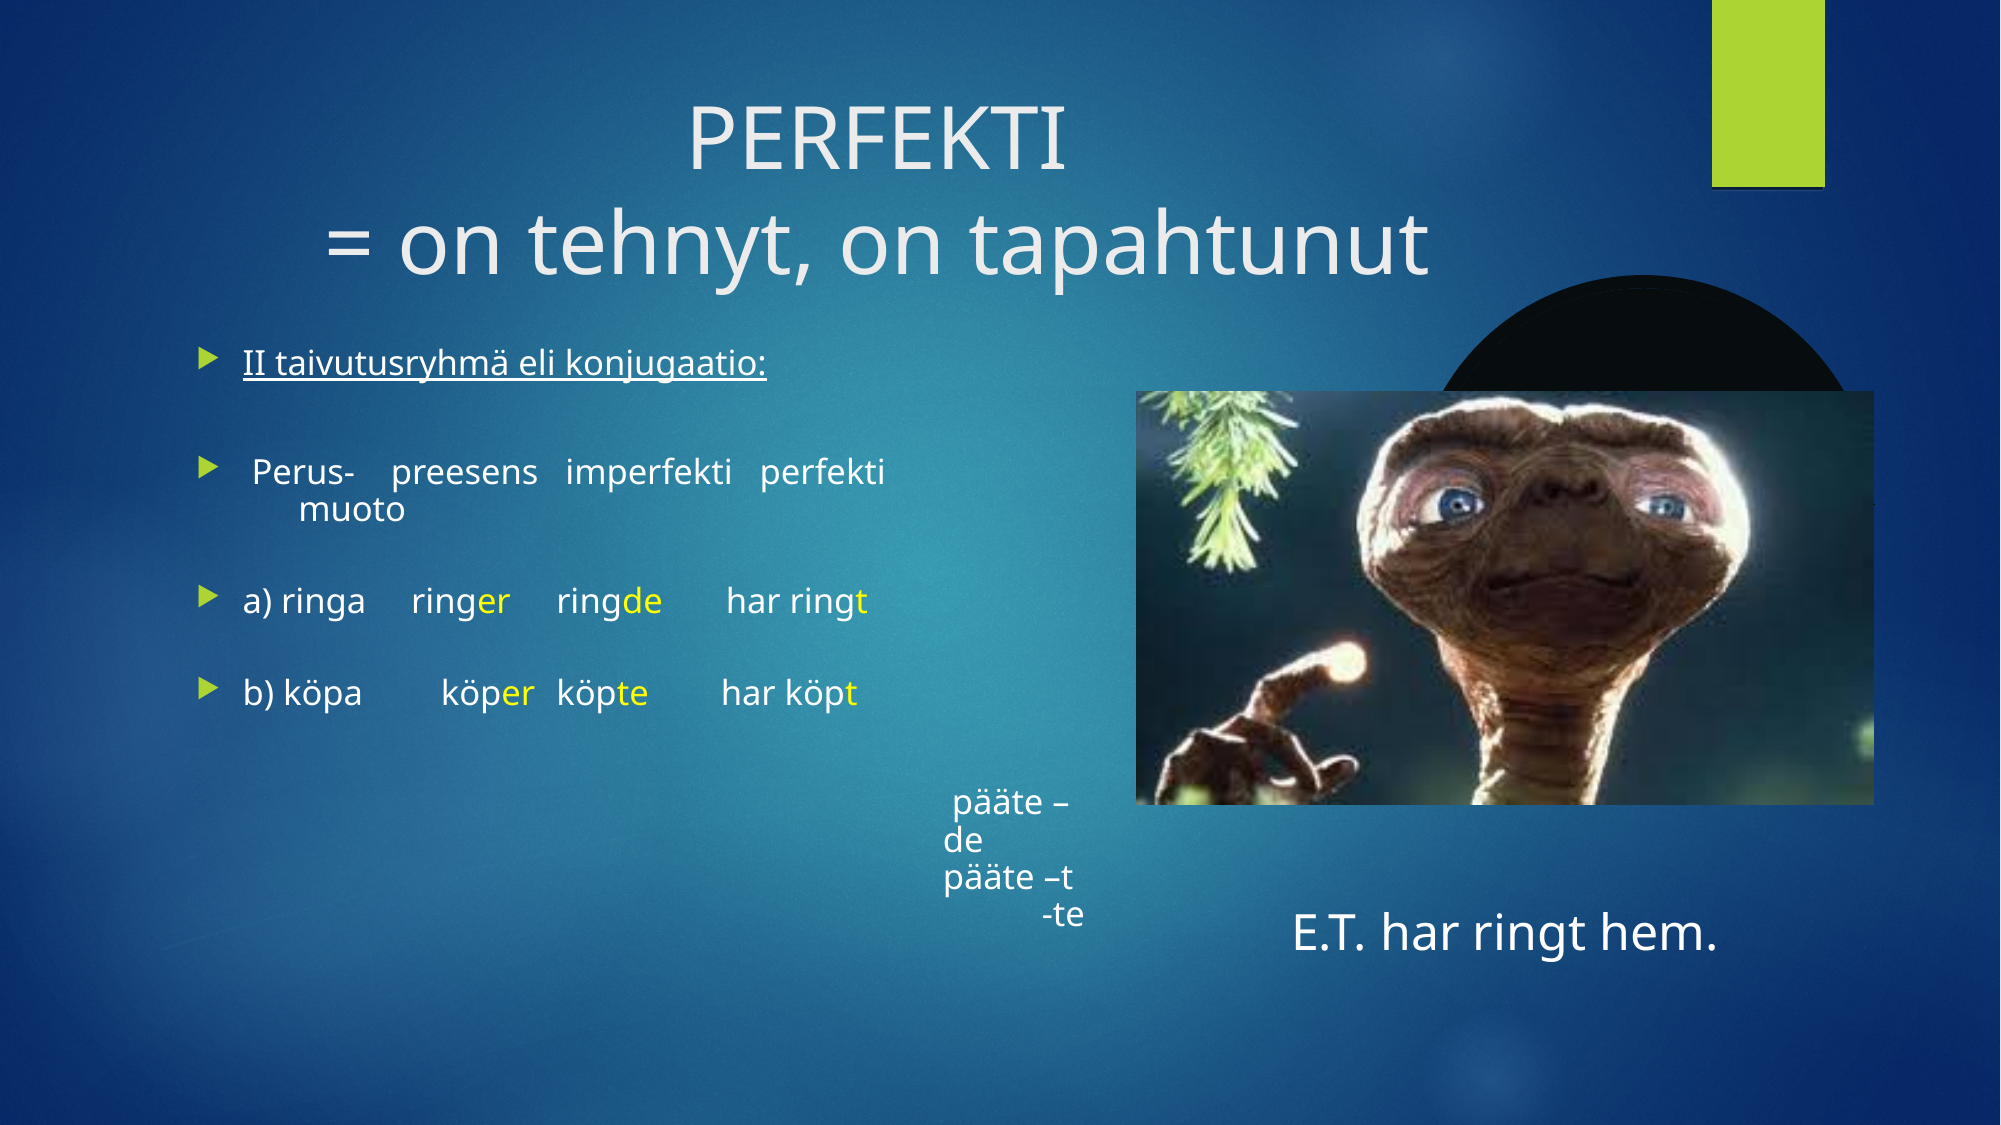

# PERFEKTI = on tehnyt, on tapahtunut
II taivutusryhmä eli konjugaatio:
 Perus- preesens imperfekti perfekti
 muoto
a) ringa ringer	 ringde har ringt
b) köpa	 köper		 köpte har köpt
 pääte –de	 pääte –t
 -te
E.T. har ringt hem.